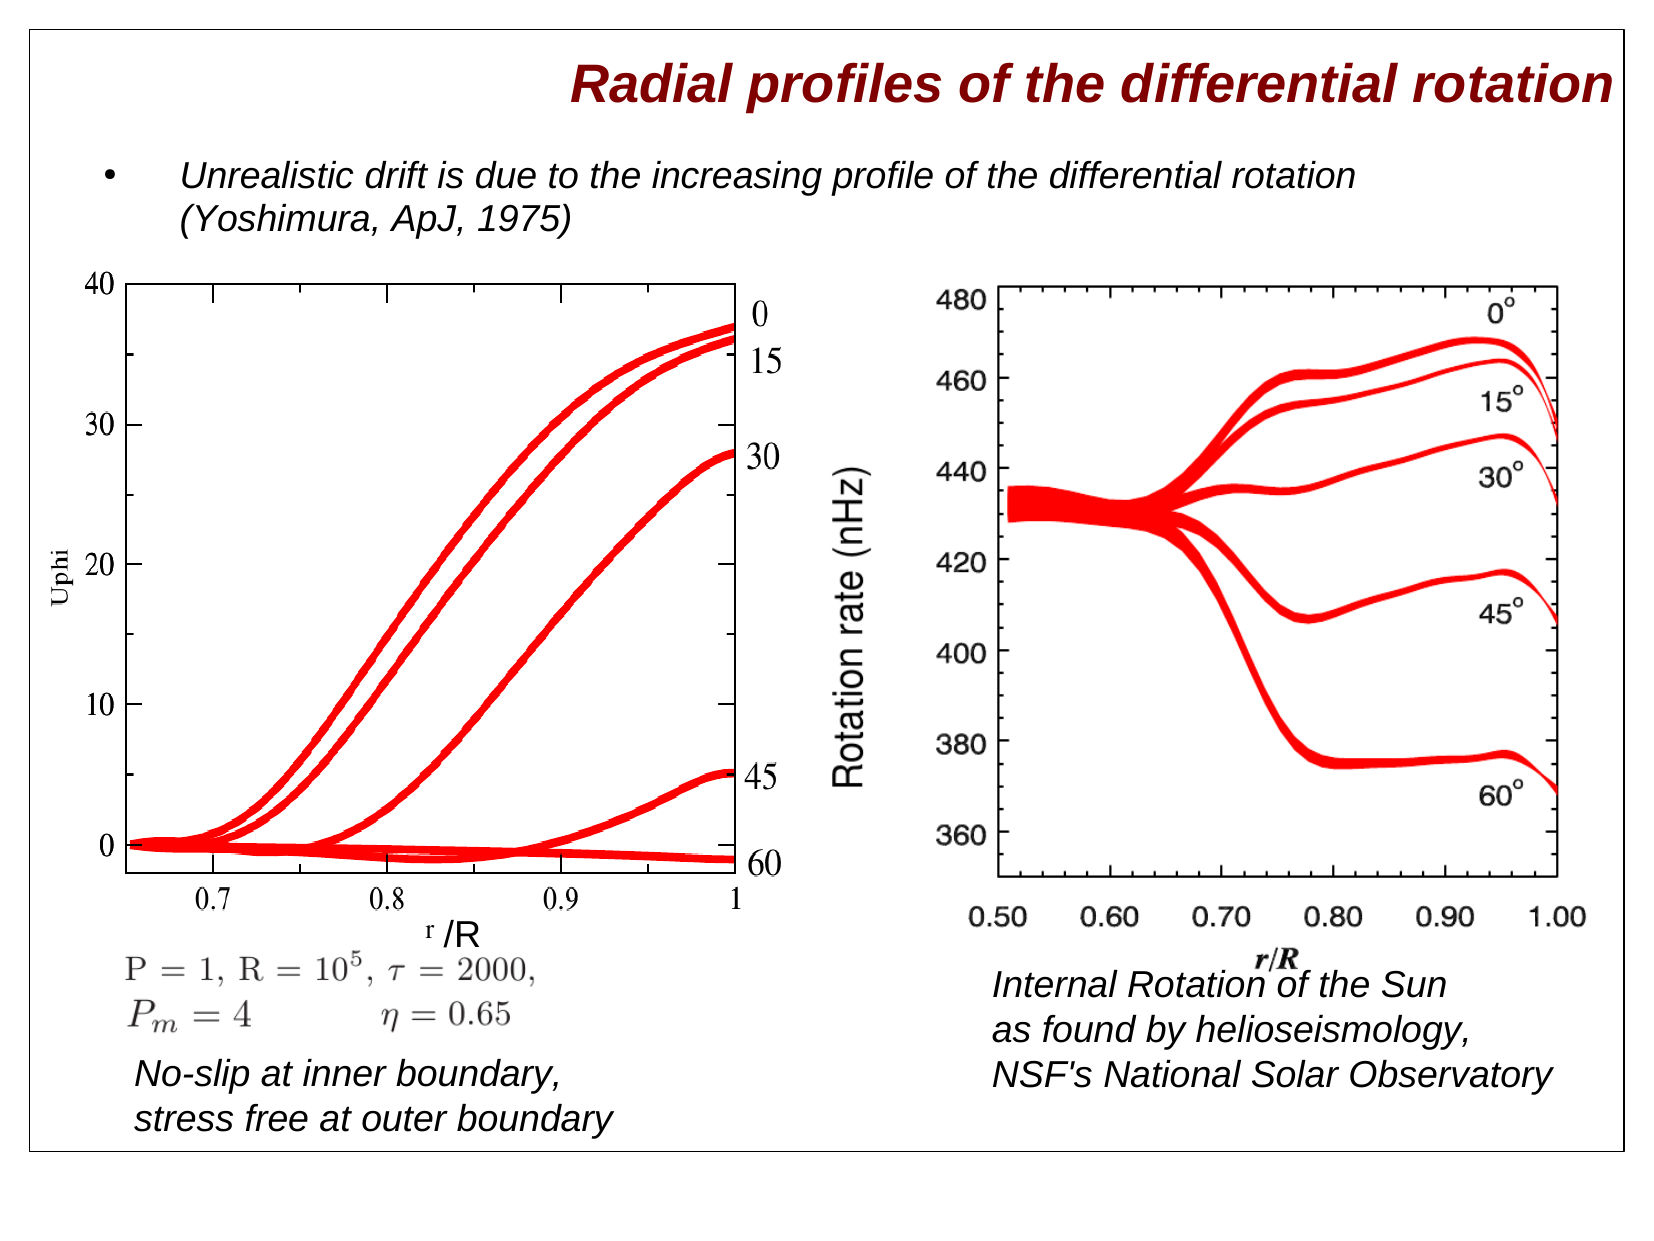

Radial profiles of the differential rotation
 Unrealistic drift is due to the increasing profile of the differential rotation
 (Yoshimura, ApJ, 1975)
/R
Internal Rotation of the Sun
as found by helioseismology,
NSF's National Solar Observatory
No-slip at inner boundary,
stress free at outer boundary